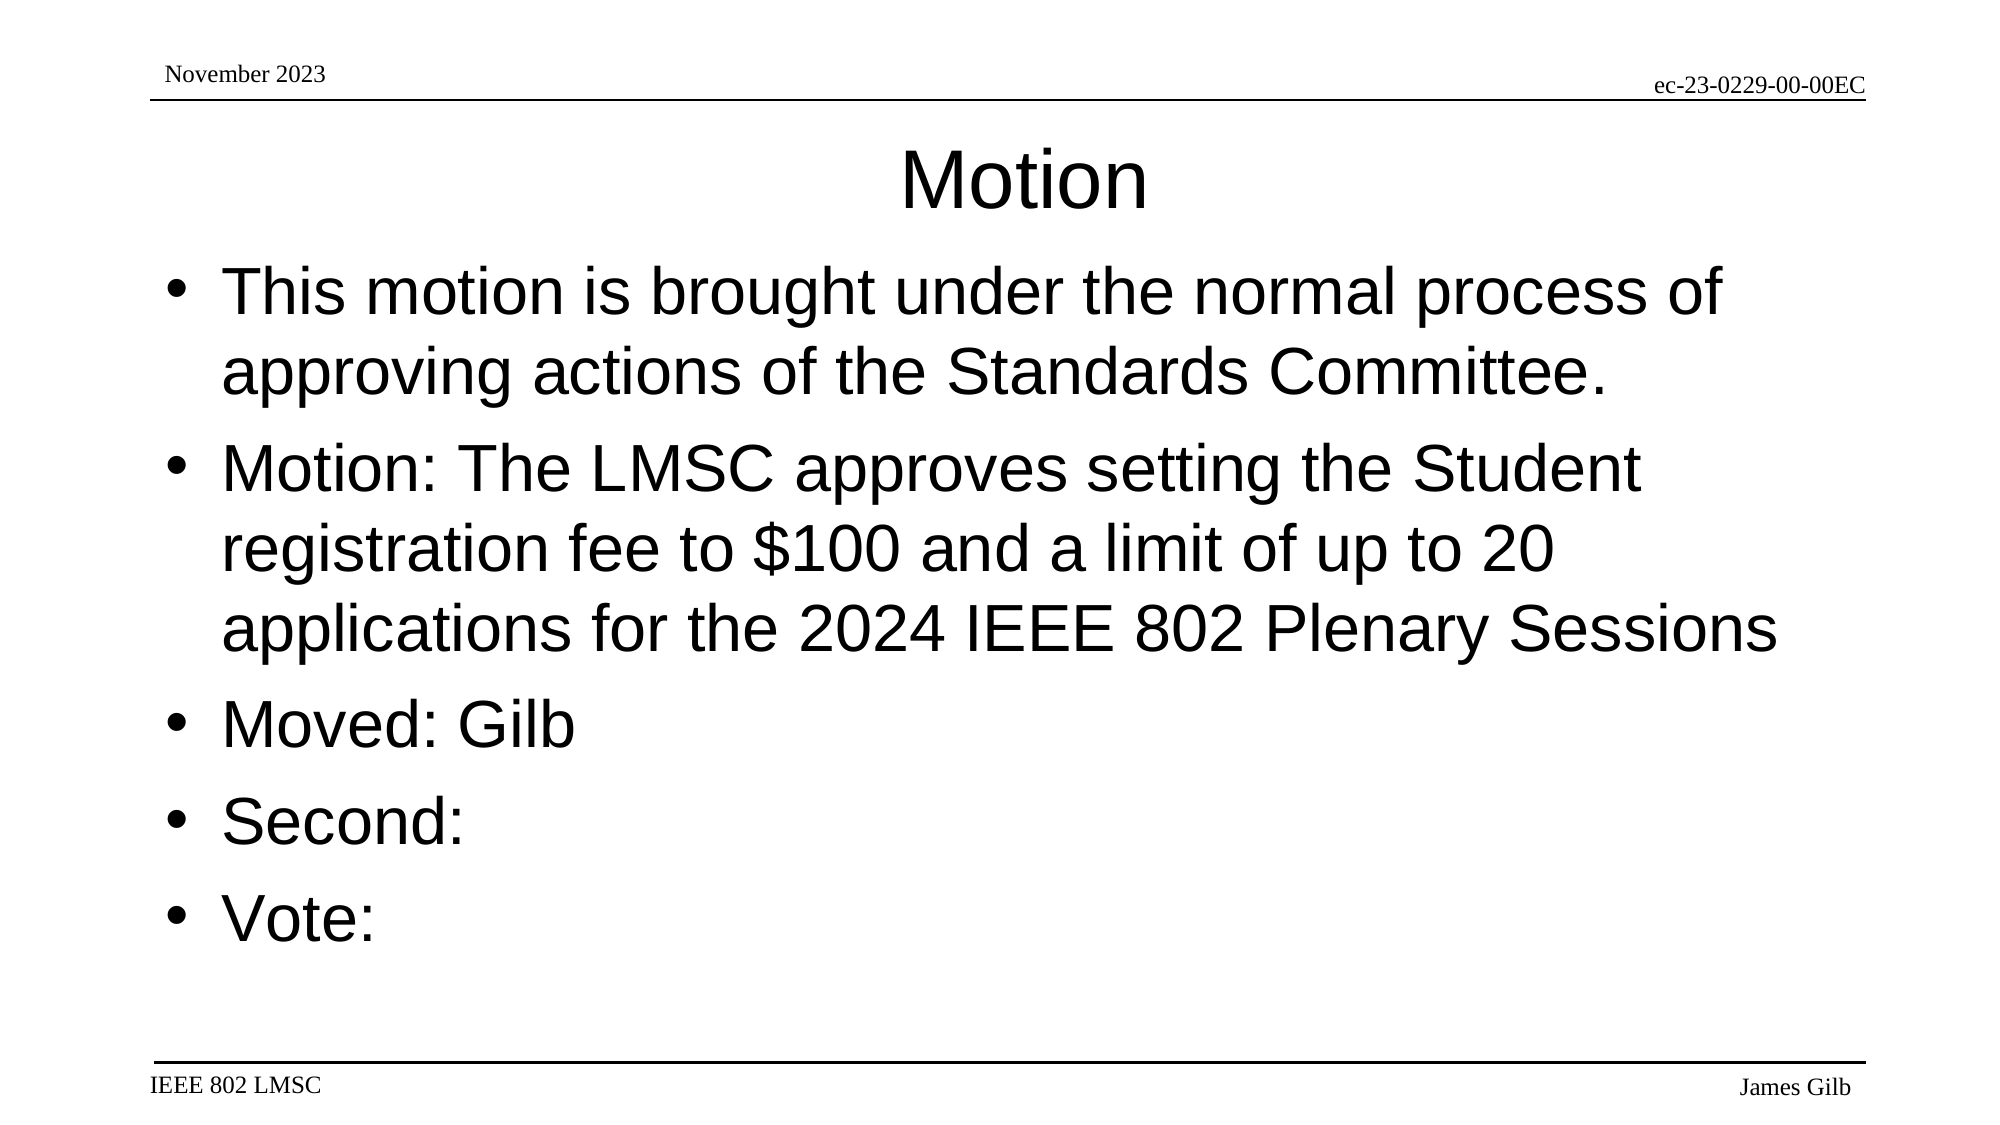

# Motion
This motion is brought under the normal process of approving actions of the Standards Committee.
Motion: The LMSC approves setting the Student registration fee to $100 and a limit of up to 20 applications for the 2024 IEEE 802 Plenary Sessions
Moved: Gilb
Second:
Vote: